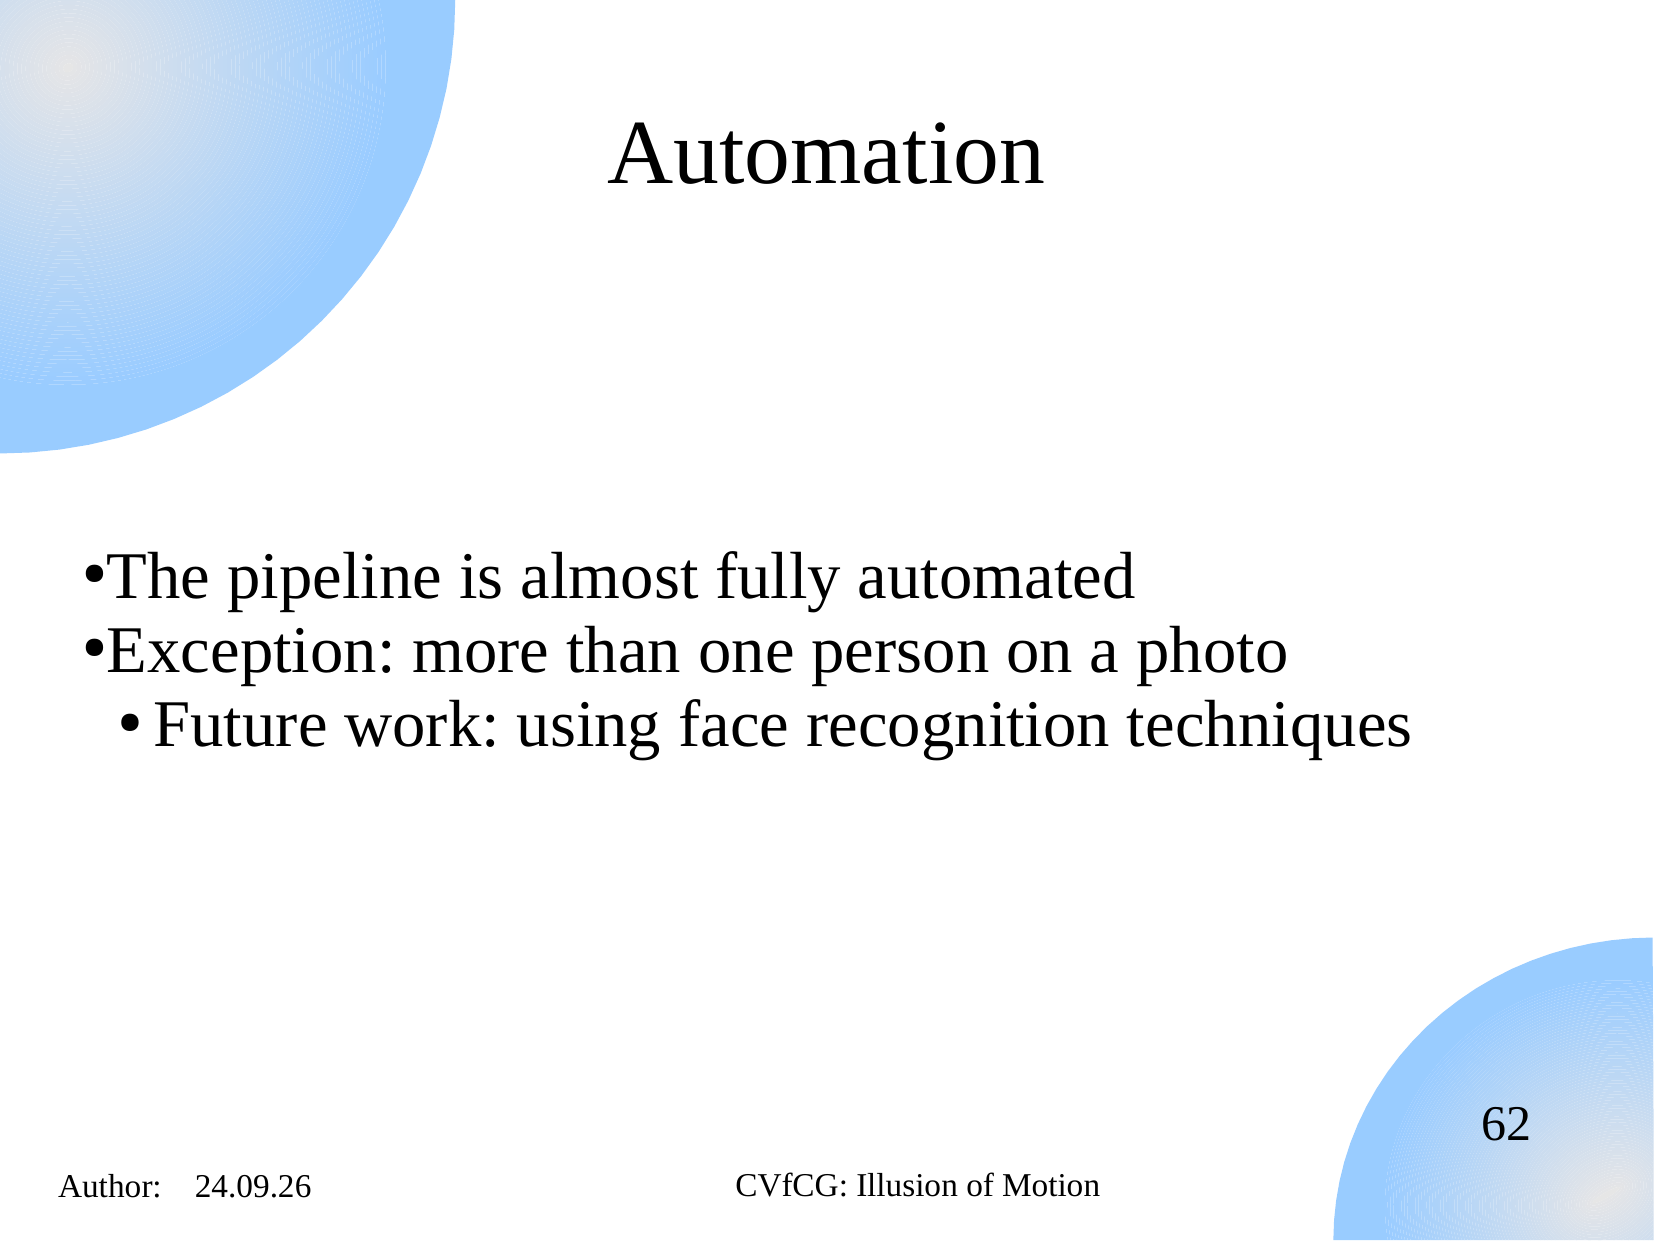

# Automation
The pipeline is almost fully automated
Exception: more than one person on a photo
Future work: using face recognition techniques
CVfCG: Illusion of Motion